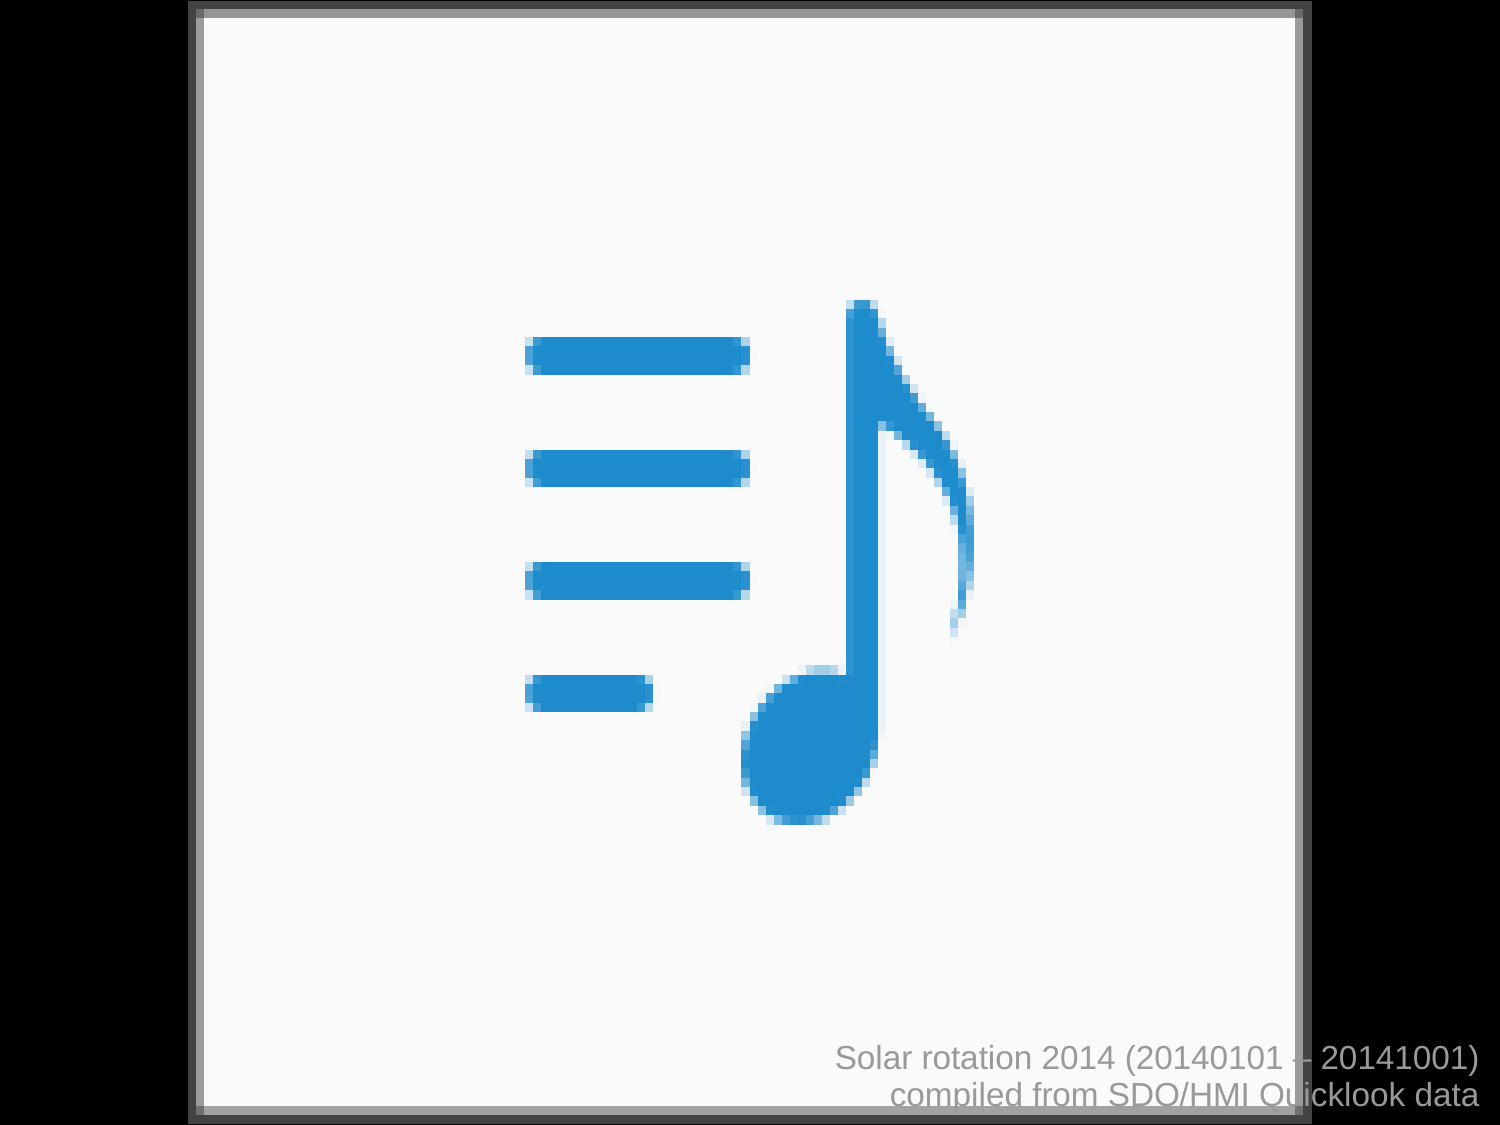

#
Solar rotation 2014 (20140101 – 20141001)
compiled from SDO/HMI Quicklook data